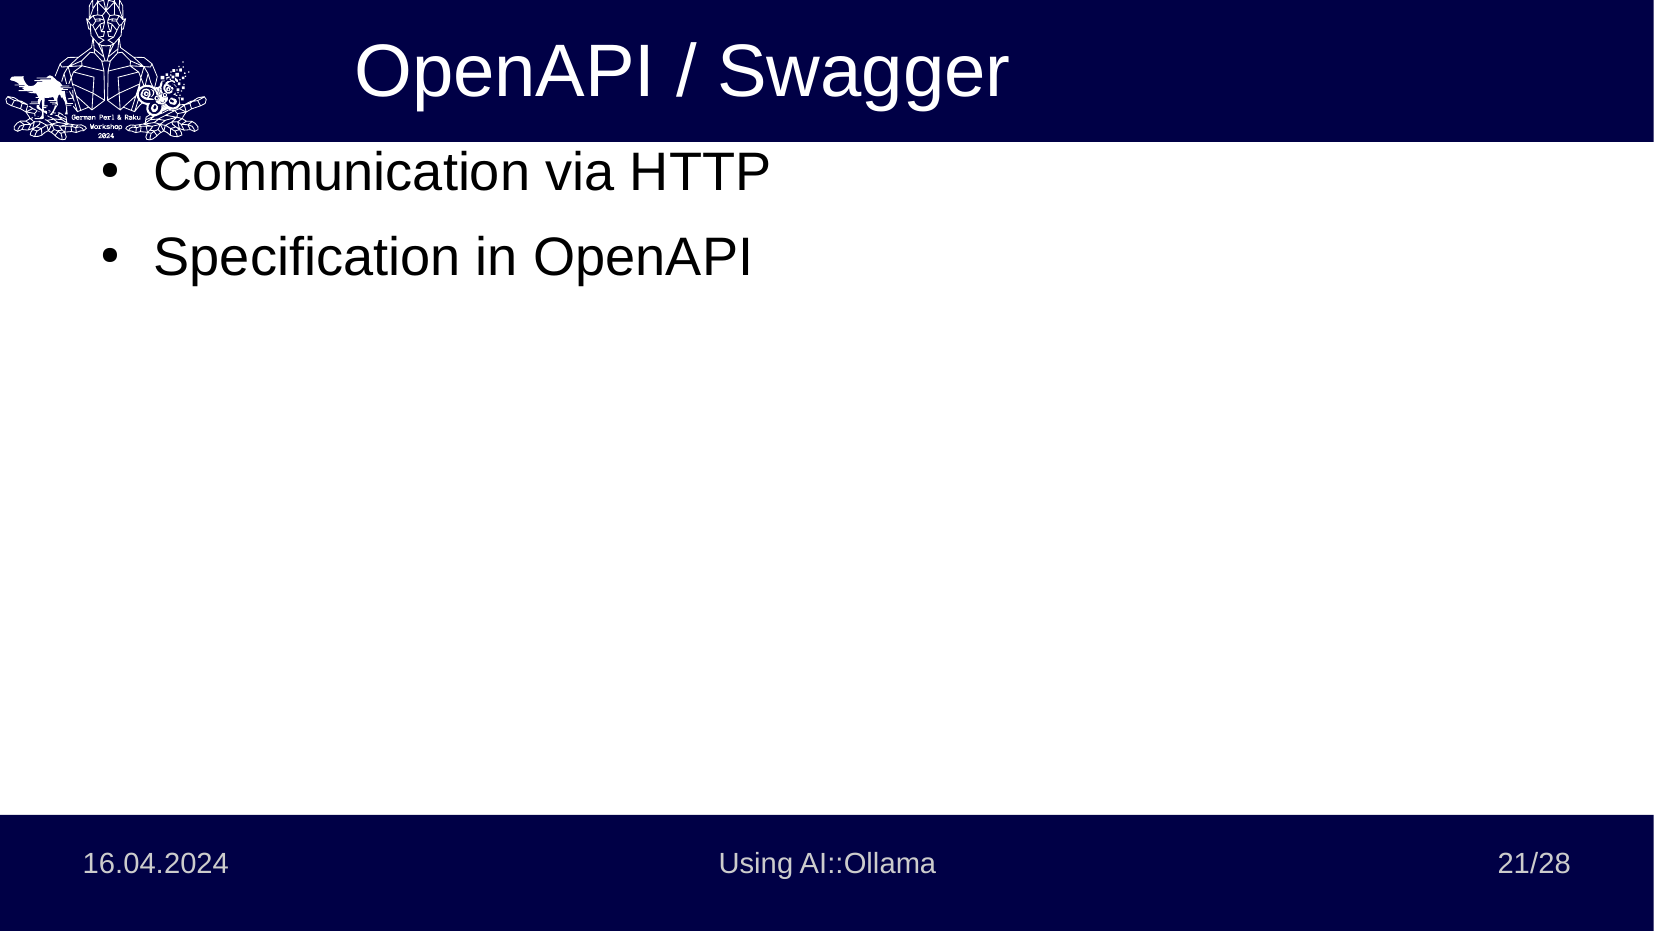

# OpenAPI / Swagger
Communication via HTTP
Specification in OpenAPI
08. März 2019
21